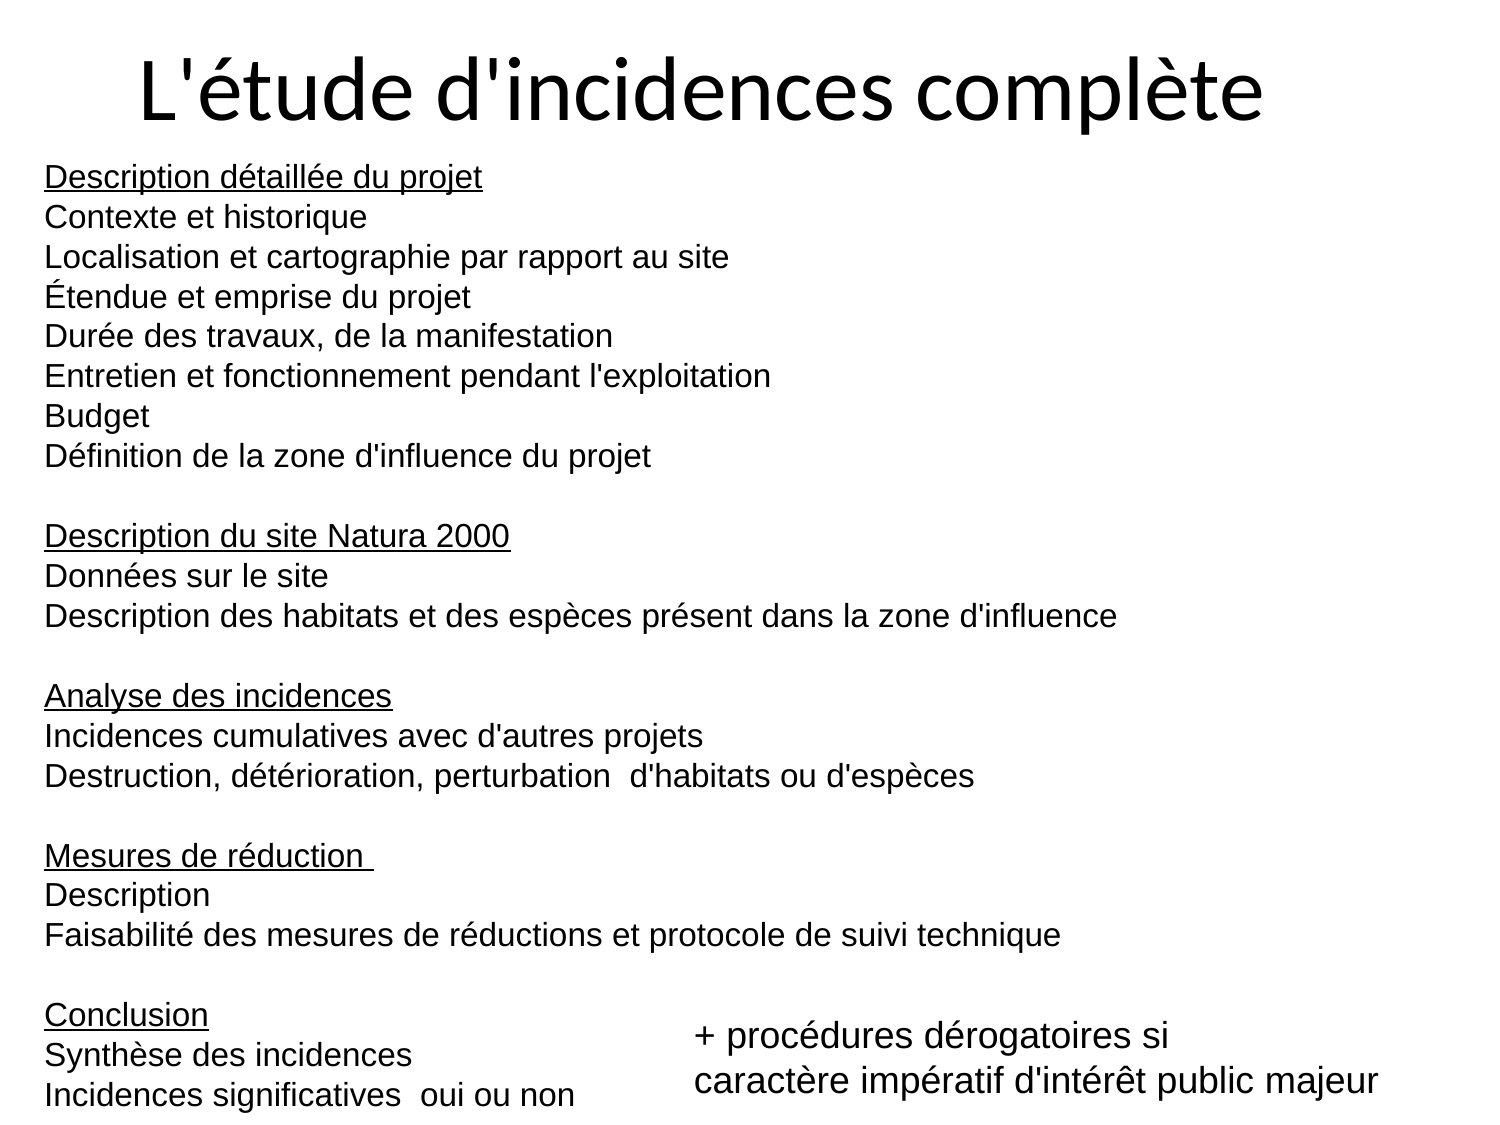

L'étude d'incidences complète
Description détaillée du projet
Contexte et historique
Localisation et cartographie par rapport au site
Étendue et emprise du projet
Durée des travaux, de la manifestation
Entretien et fonctionnement pendant l'exploitation
Budget
Définition de la zone d'influence du projet
Description du site Natura 2000
Données sur le site
Description des habitats et des espèces présent dans la zone d'influence
Analyse des incidences
Incidences cumulatives avec d'autres projets
Destruction, détérioration, perturbation d'habitats ou d'espèces
Mesures de réduction
Description
Faisabilité des mesures de réductions et protocole de suivi technique
Conclusion
Synthèse des incidences
Incidences significatives oui ou non
+ procédures dérogatoires si
caractère impératif d'intérêt public majeur